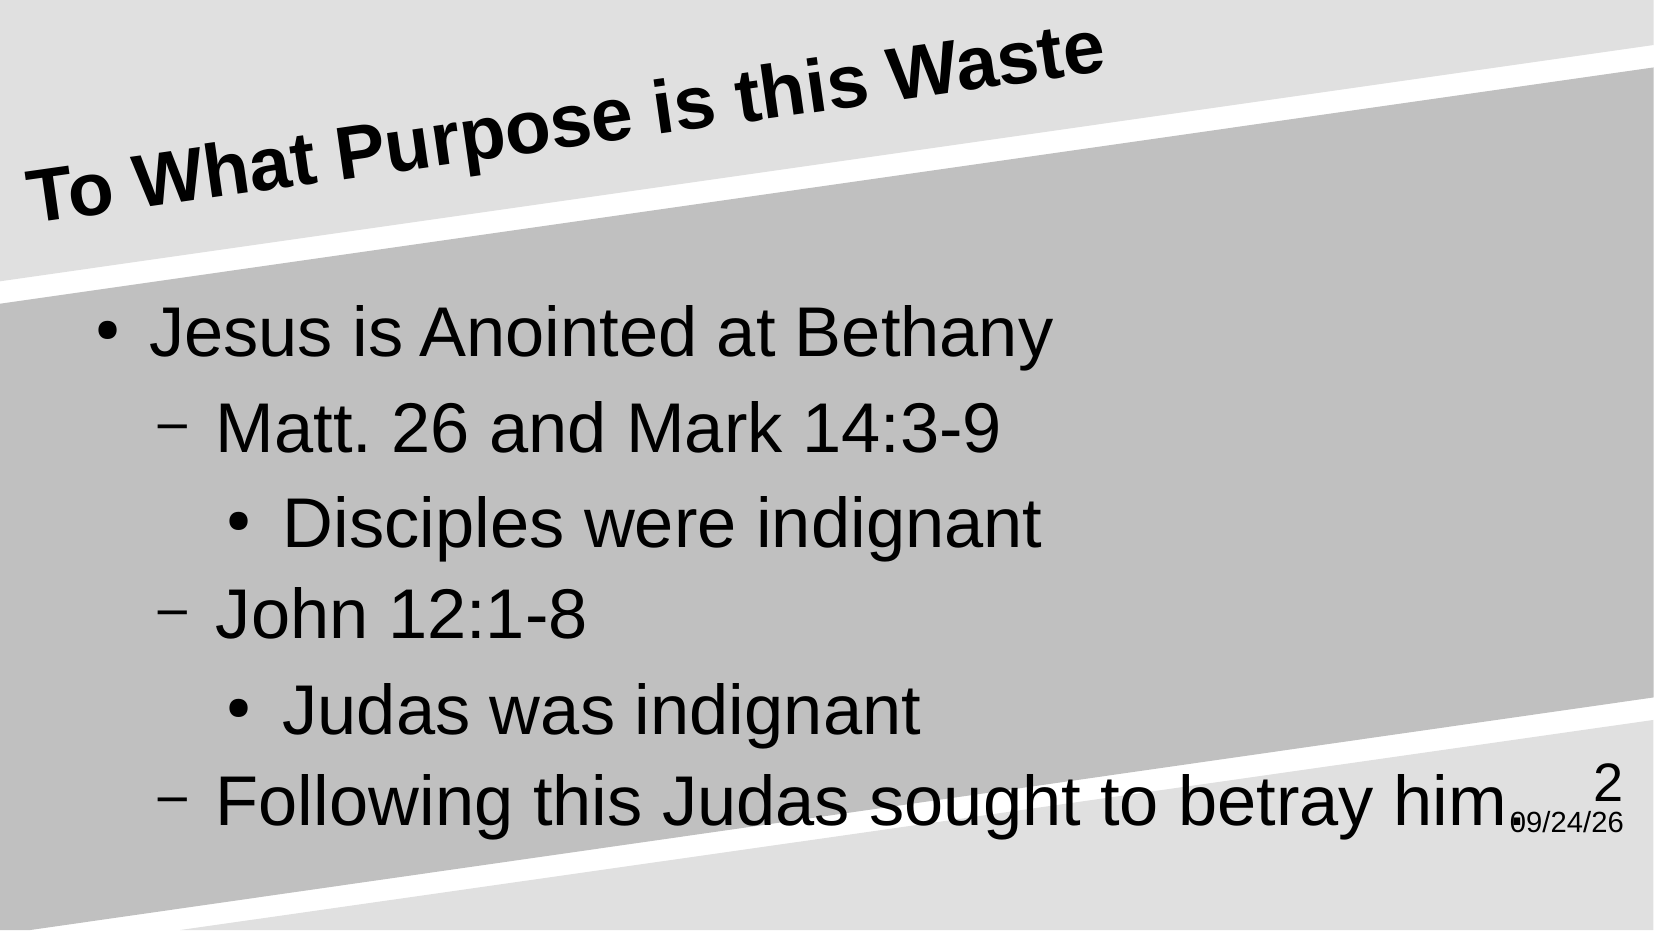

# To What Purpose is this Waste
Jesus is Anointed at Bethany
Matt. 26 and Mark 14:3-9
Disciples were indignant
John 12:1-8
Judas was indignant
Following this Judas sought to betray him.
2